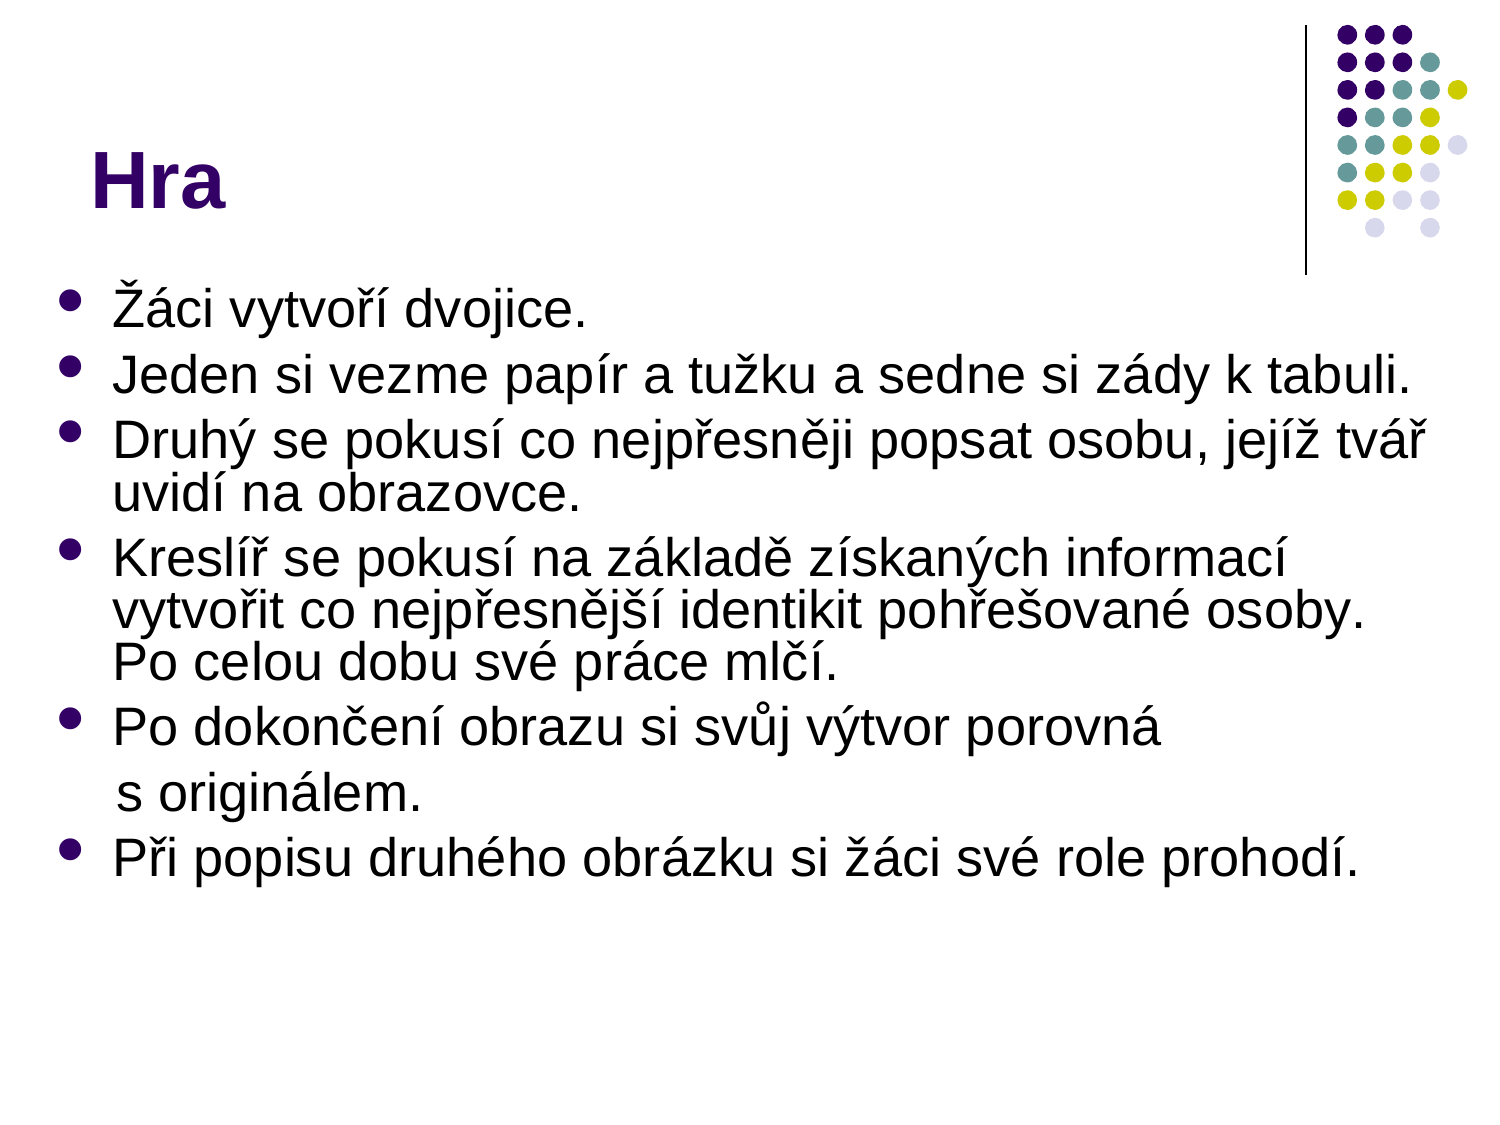

# Hra
Žáci vytvoří dvojice.
Jeden si vezme papír a tužku a sedne si zády k tabuli.
Druhý se pokusí co nejpřesněji popsat osobu, jejíž tvář uvidí na obrazovce.
Kreslíř se pokusí na základě získaných informací vytvořit co nejpřesnější identikit pohřešované osoby. Po celou dobu své práce mlčí.
Po dokončení obrazu si svůj výtvor porovná
 s originálem.
Při popisu druhého obrázku si žáci své role prohodí.